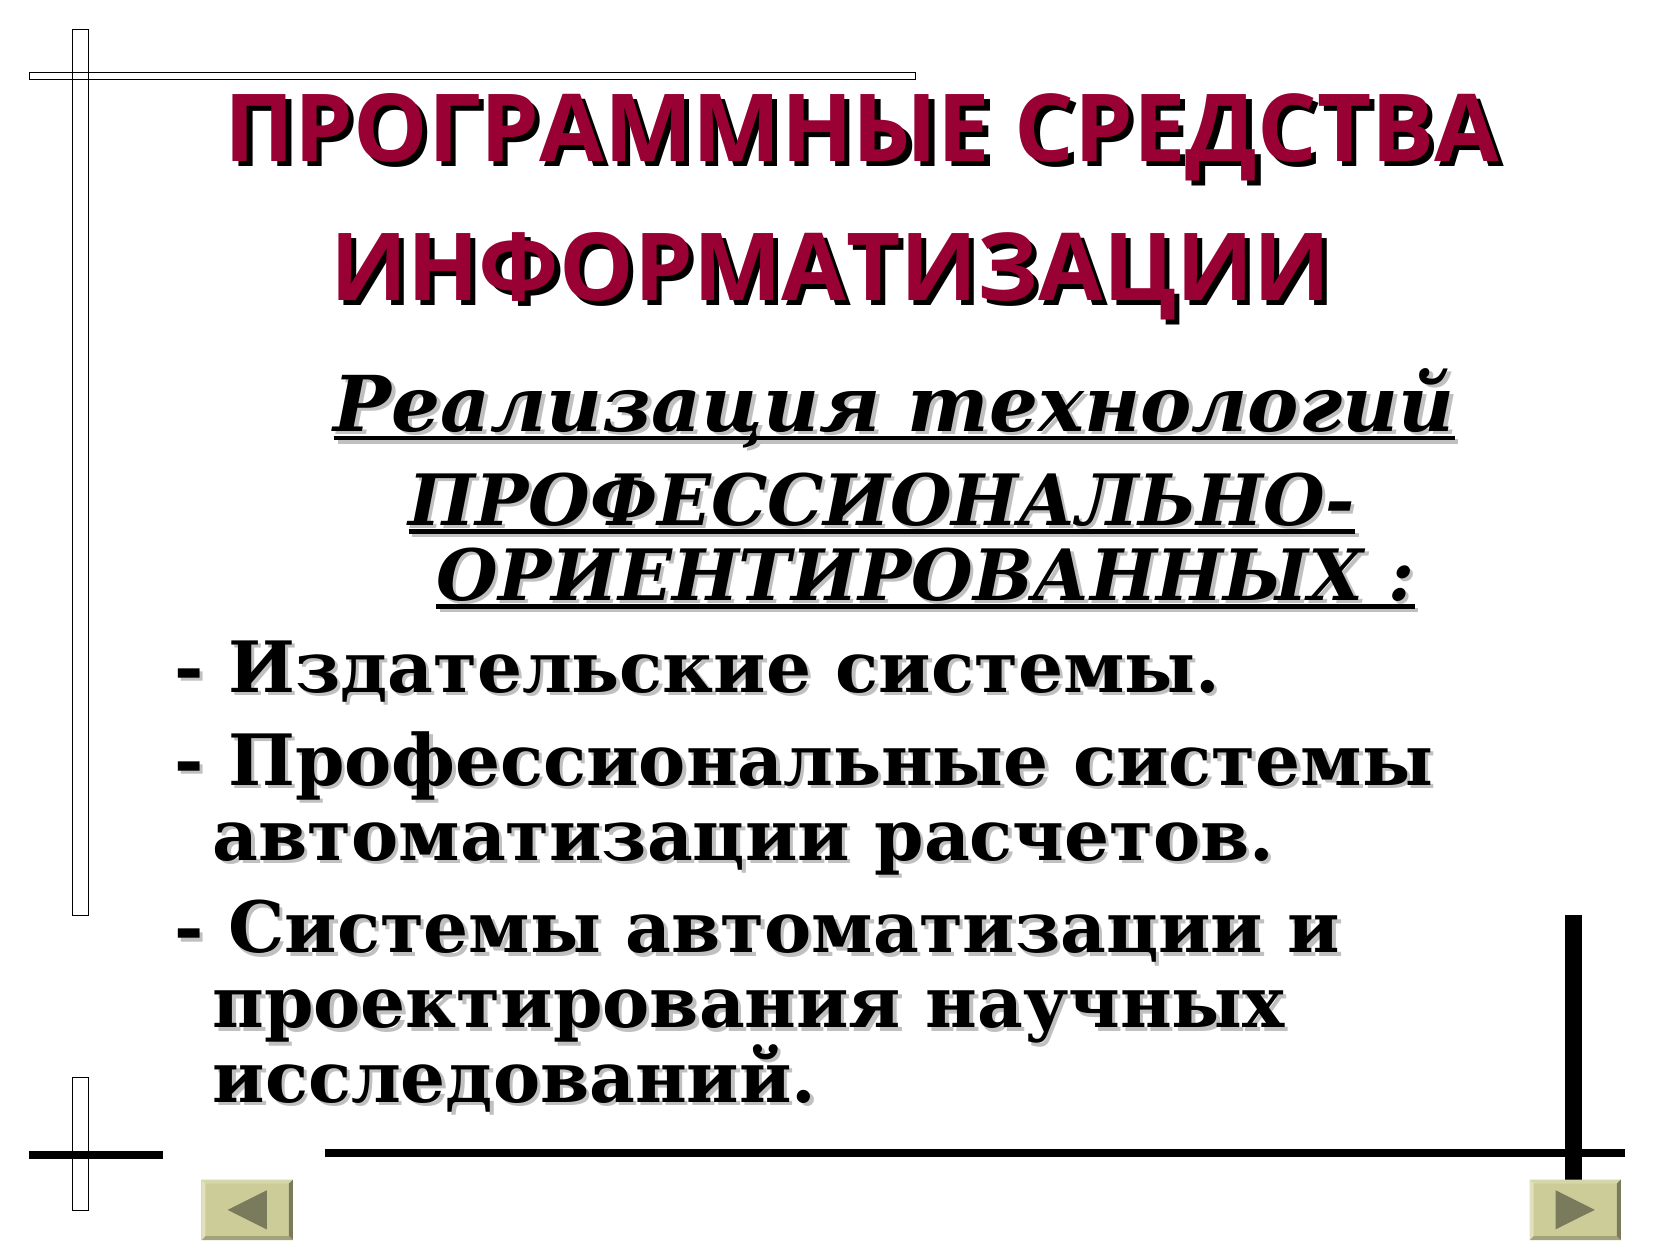

# ПРОГРАММНЫЕ СРЕДСТВА ИНФОРМАТИЗАЦИИ
 Реализация технологий
ПРОФЕССИОНАЛЬНО-ОРИЕНТИРОВАННЫХ :
 - Издательские системы.
 - Профессиональные системы автоматизации расчетов.
 - Системы автоматизации и проектирования научных исследований.